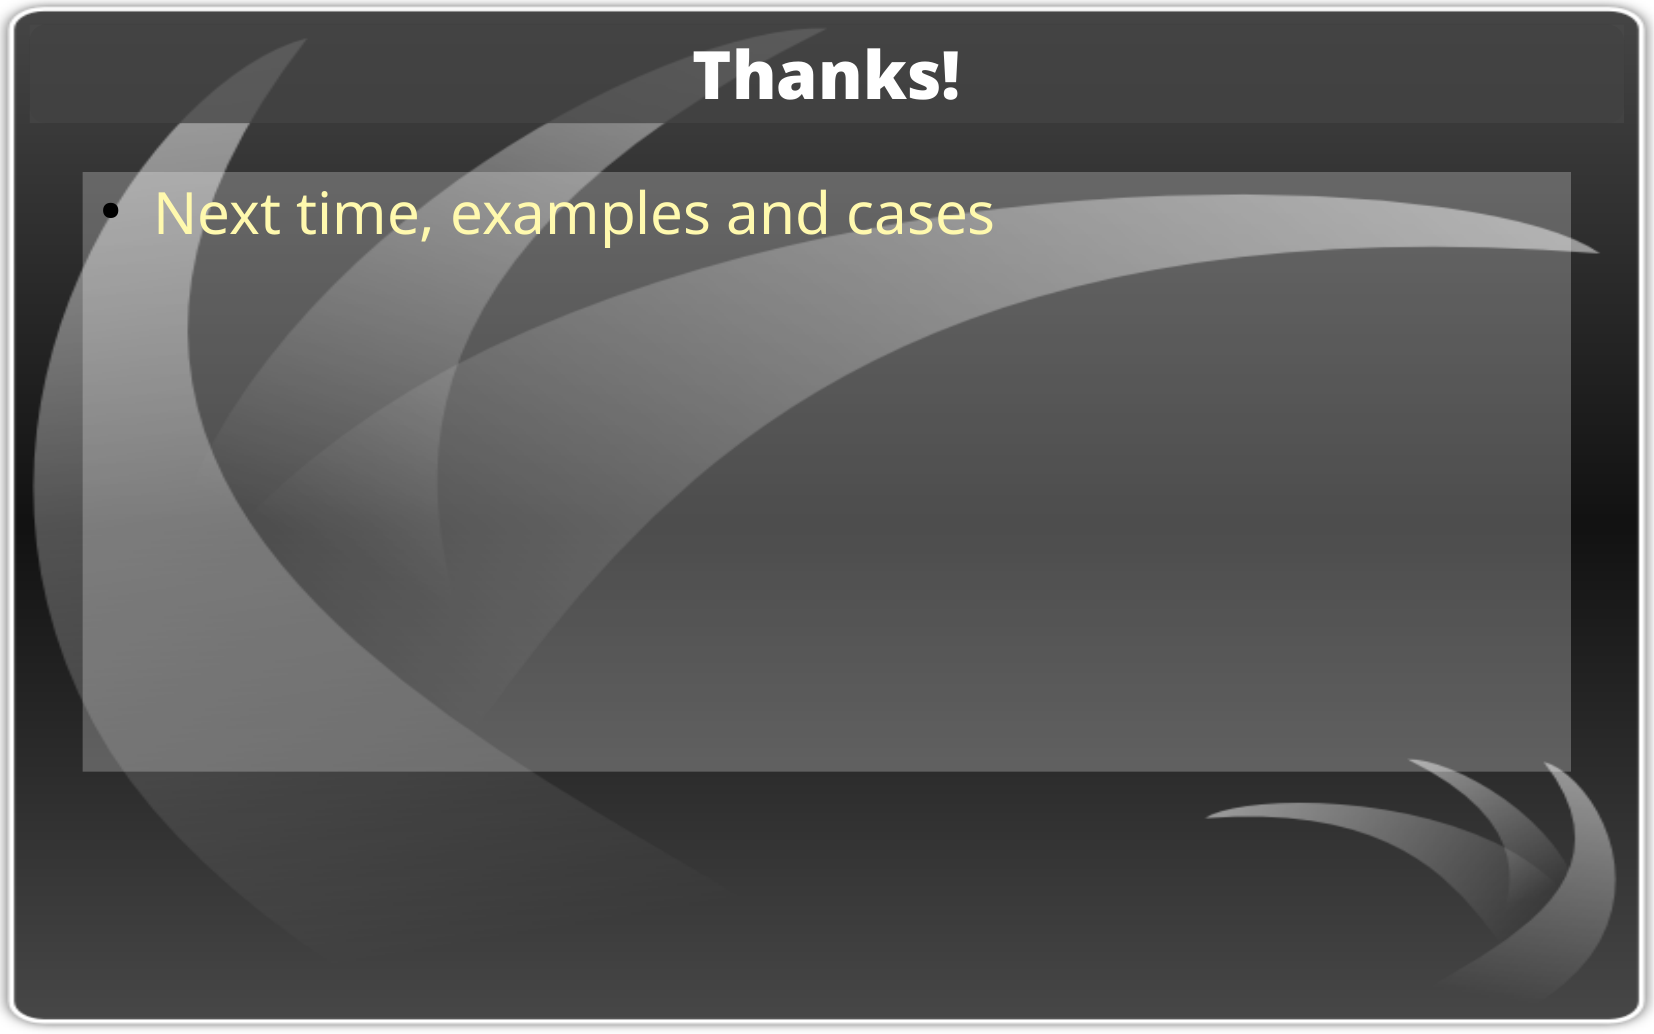

# Thanks!
Next time, examples and cases